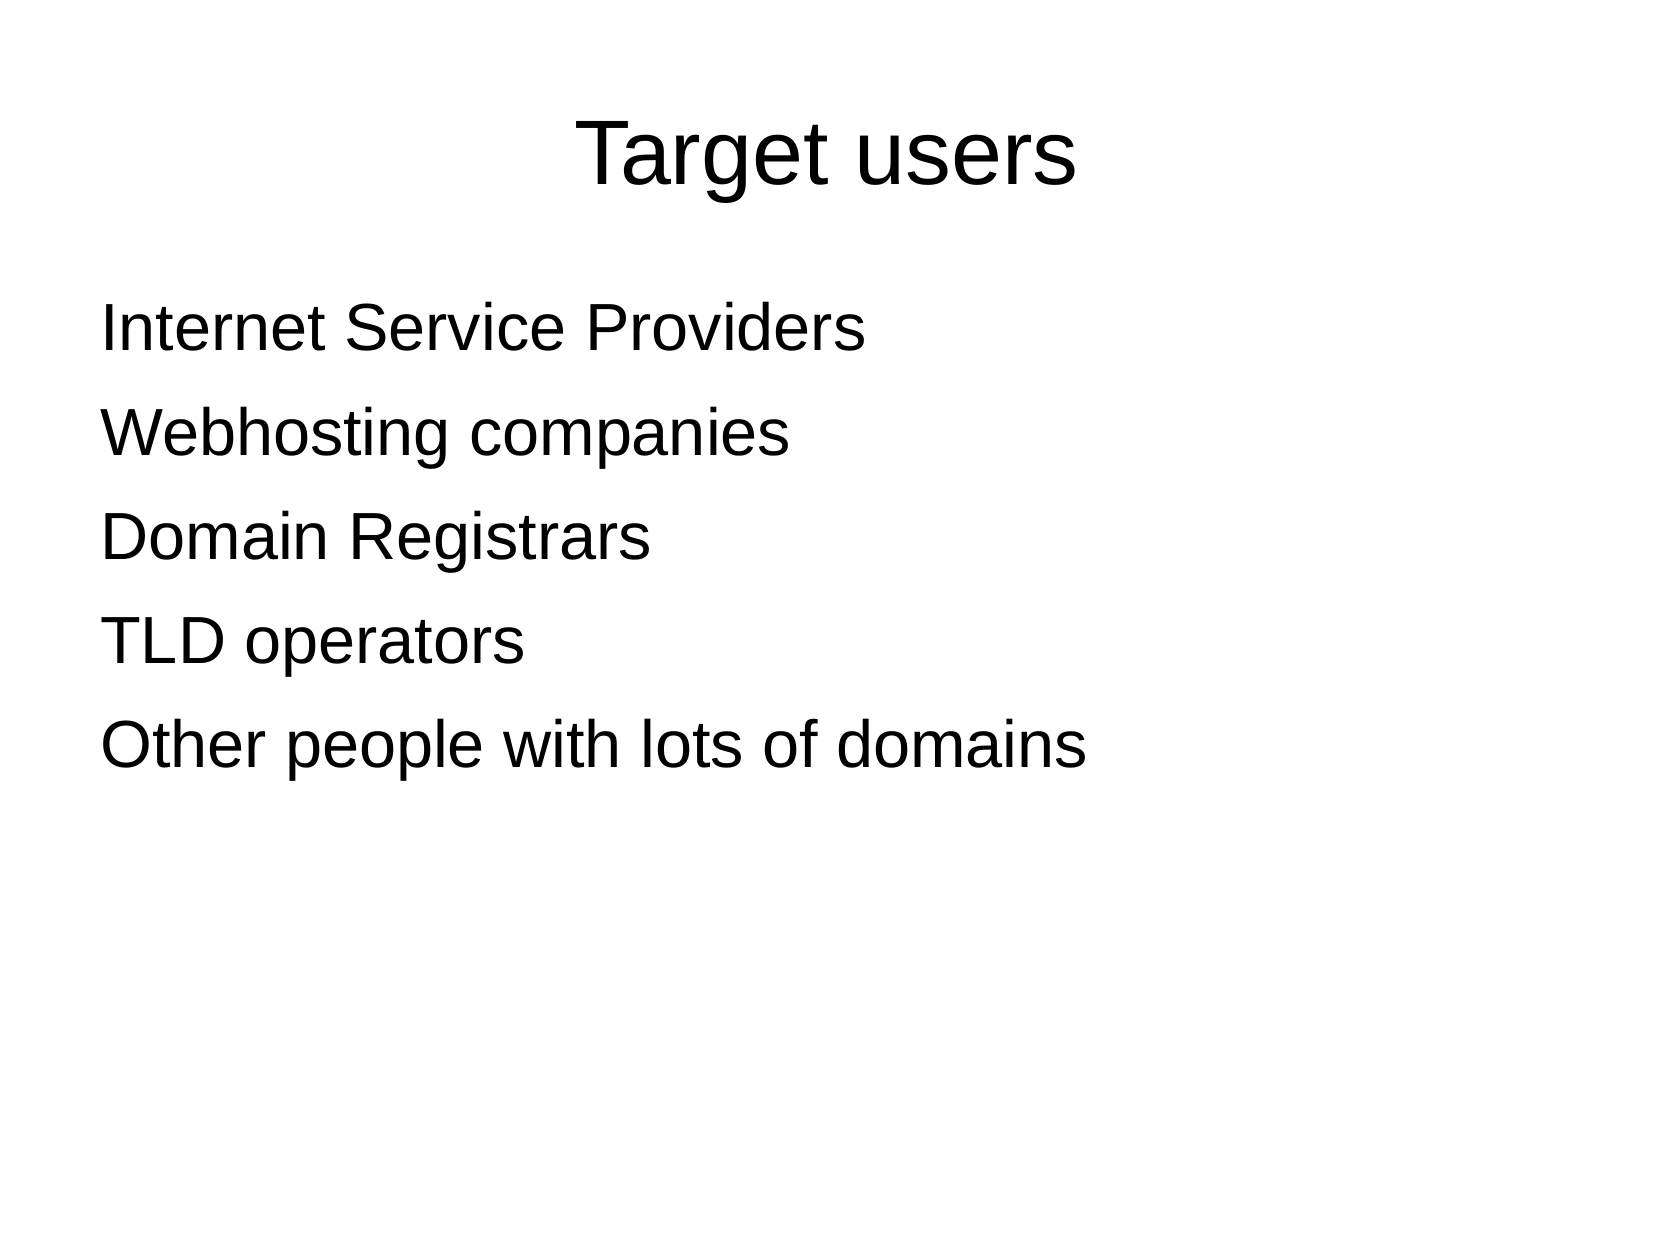

# Target users
Internet Service Providers
Webhosting companies
Domain Registrars
TLD operators
Other people with lots of domains